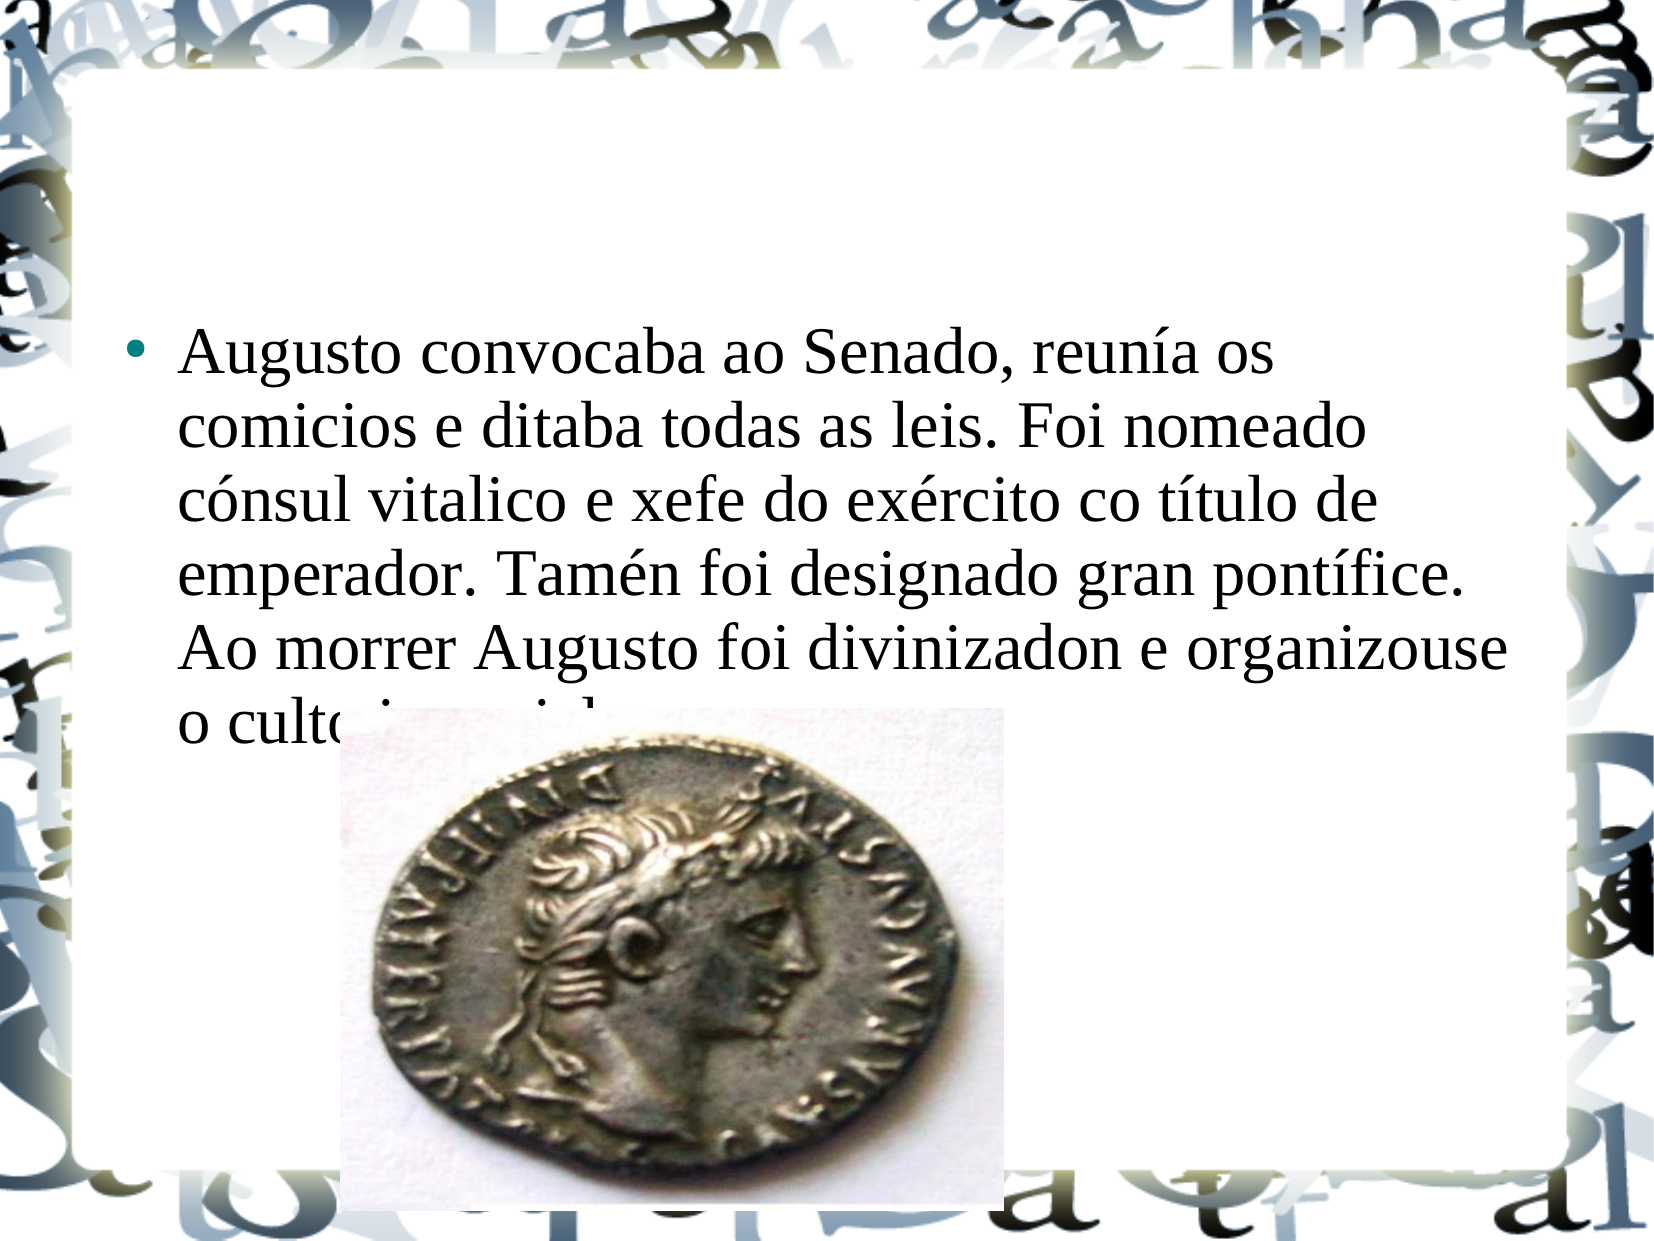

#
Augusto convocaba ao Senado, reunía os comicios e ditaba todas as leis. Foi nomeado cónsul vitalico e xefe do exército co título de emperador. Tamén foi designado gran pontífice. Ao morrer Augusto foi divinizadon e organizouse o culto imperial.